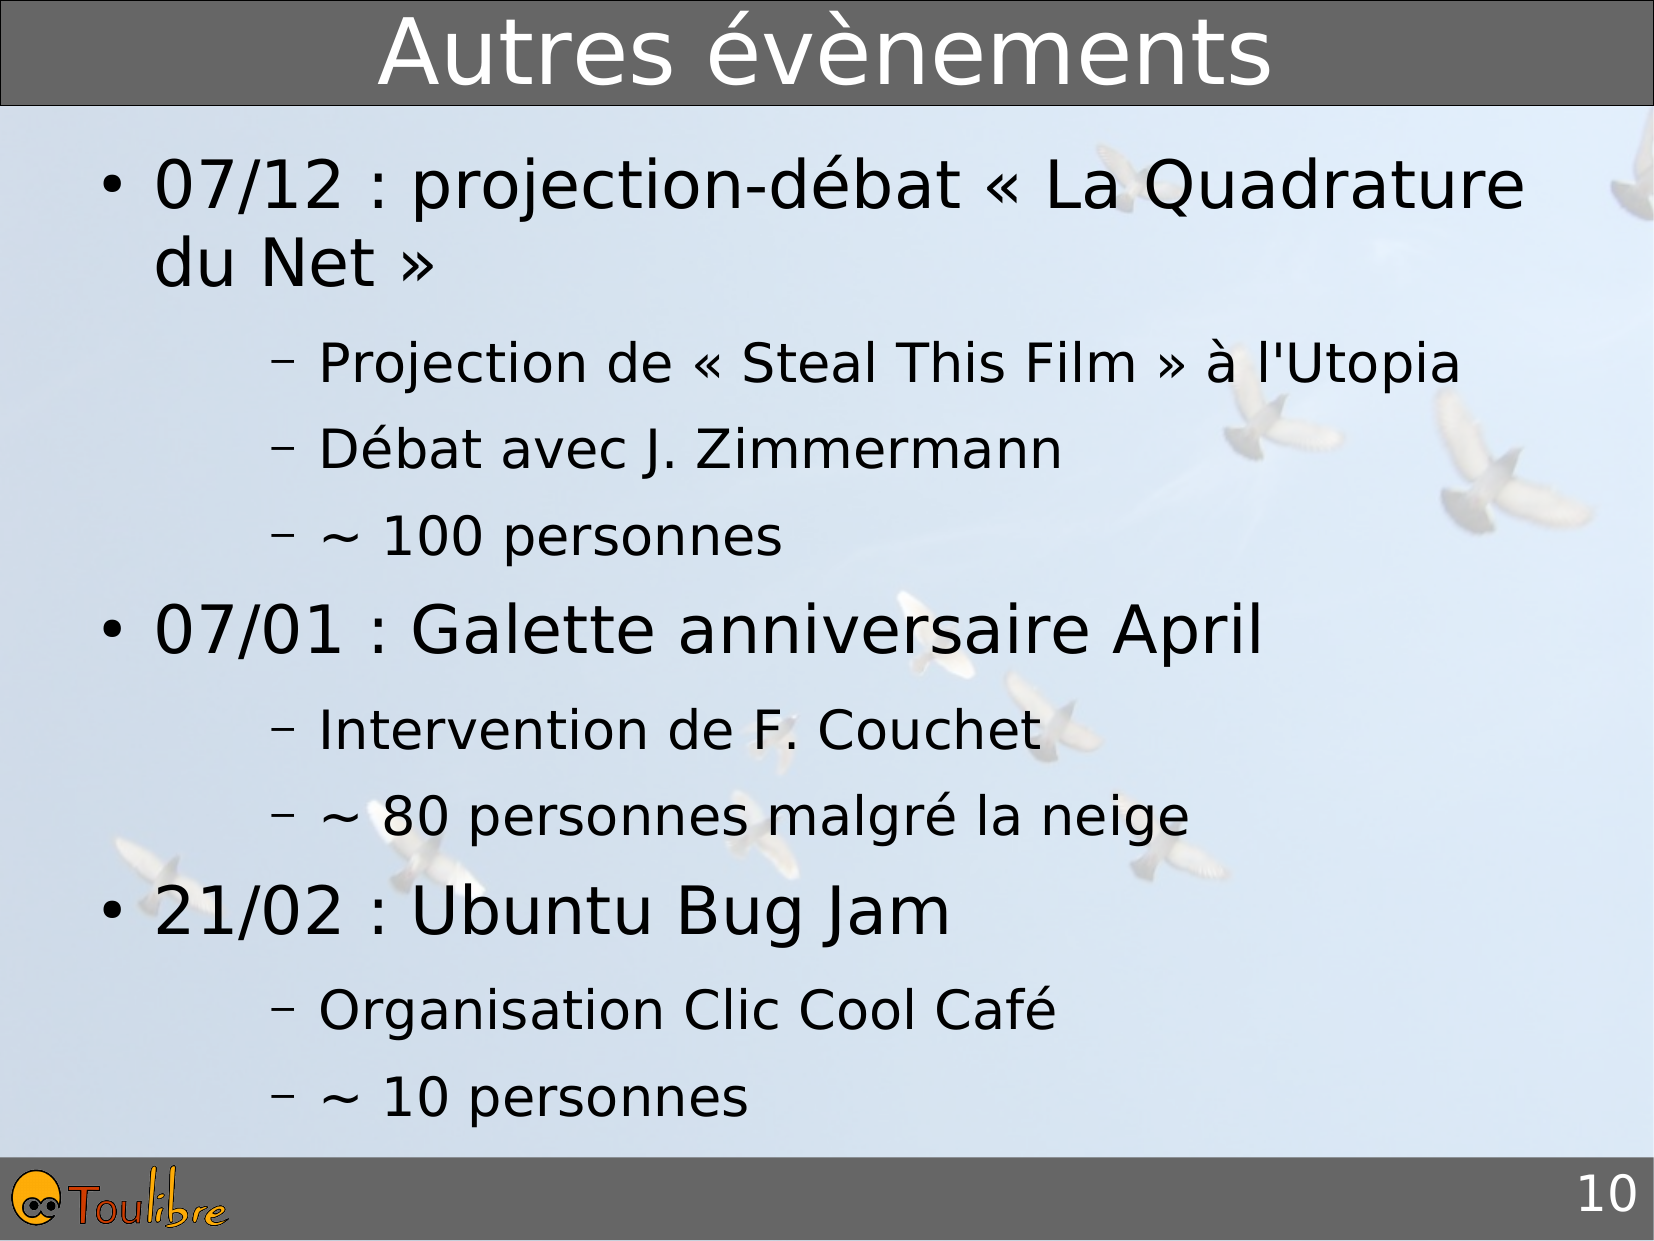

# Autres évènements
07/12 : projection-débat « La Quadrature du Net »
Projection de « Steal This Film » à l'Utopia
Débat avec J. Zimmermann
~ 100 personnes
07/01 : Galette anniversaire April
Intervention de F. Couchet
~ 80 personnes malgré la neige
21/02 : Ubuntu Bug Jam
Organisation Clic Cool Café
~ 10 personnes